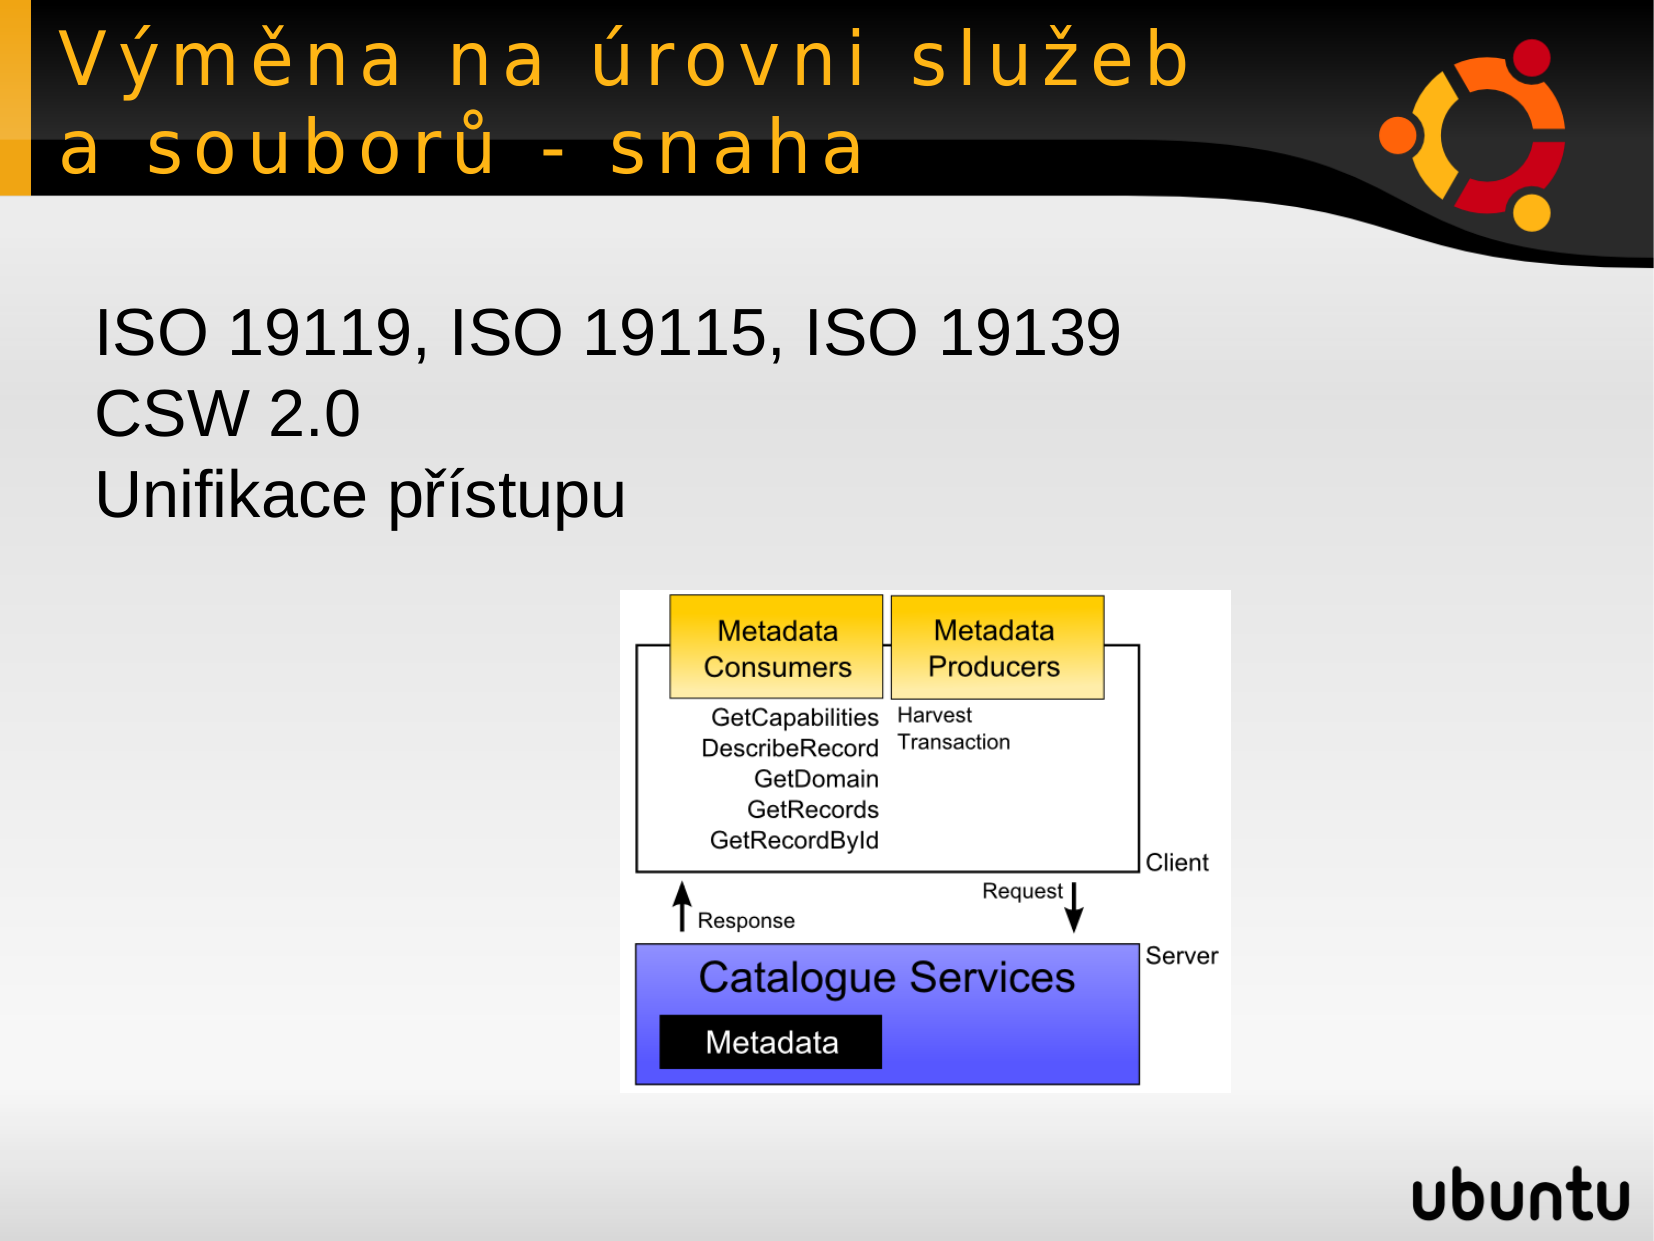

# Výměna na úrovni služeb a souborů - snaha
ISO 19119, ISO 19115, ISO 19139
CSW 2.0
Unifikace přístupu